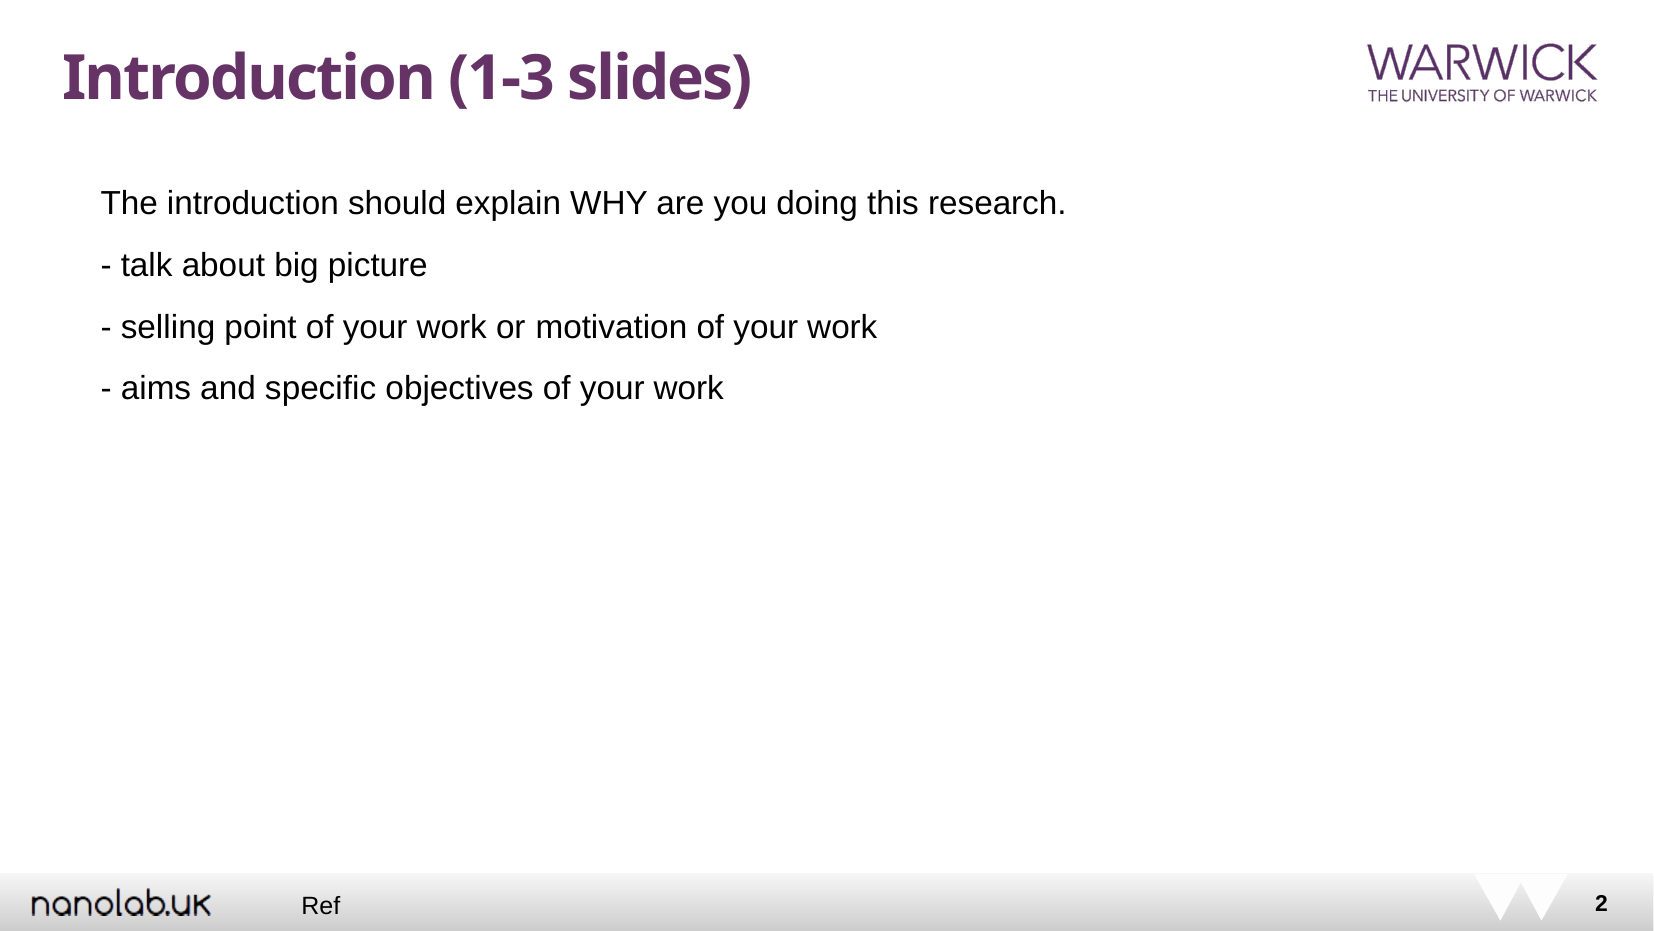

Introduction (1-3 slides)
The introduction should explain WHY are you doing this research.
- talk about big picture
- selling point of your work or motivation of your work
- aims and specific objectives of your work
Ref